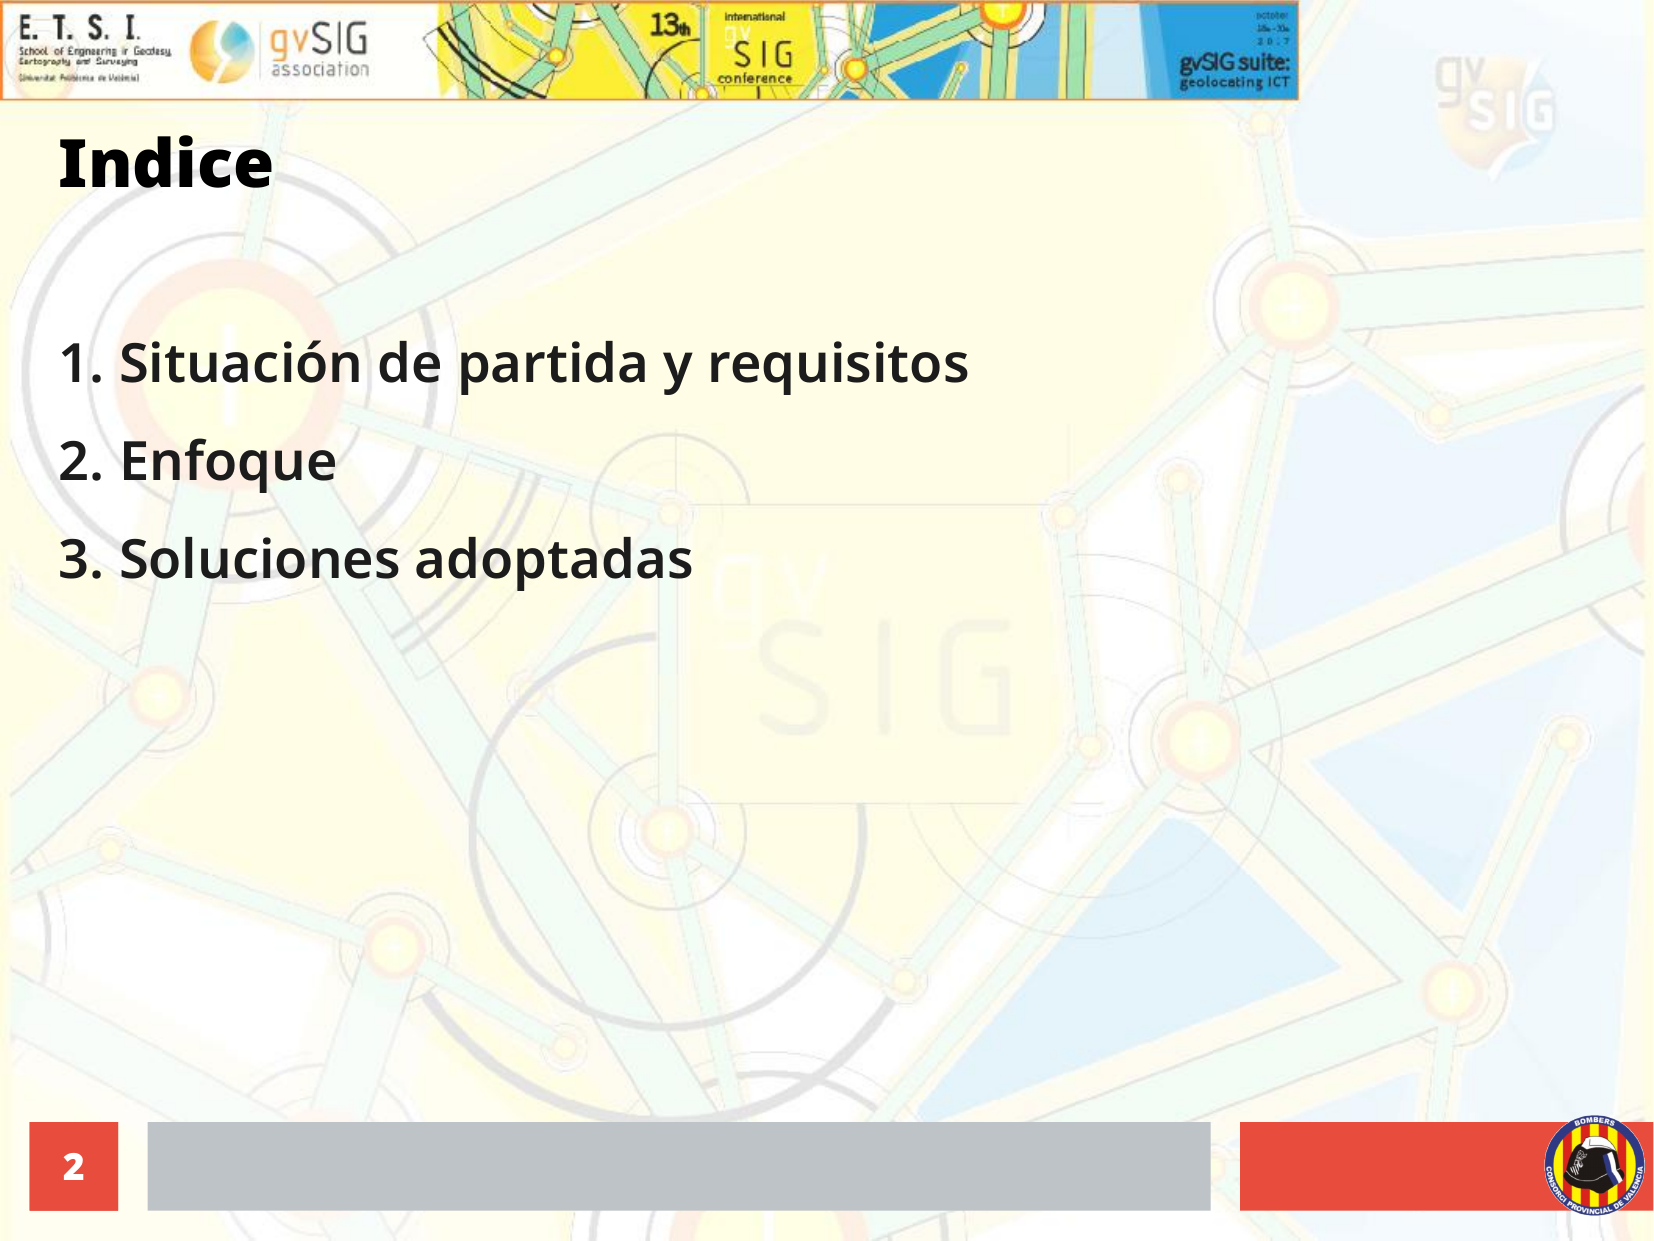

# Indice
1. Situación de partida y requisitos
2. Enfoque
3. Soluciones adoptadas
2